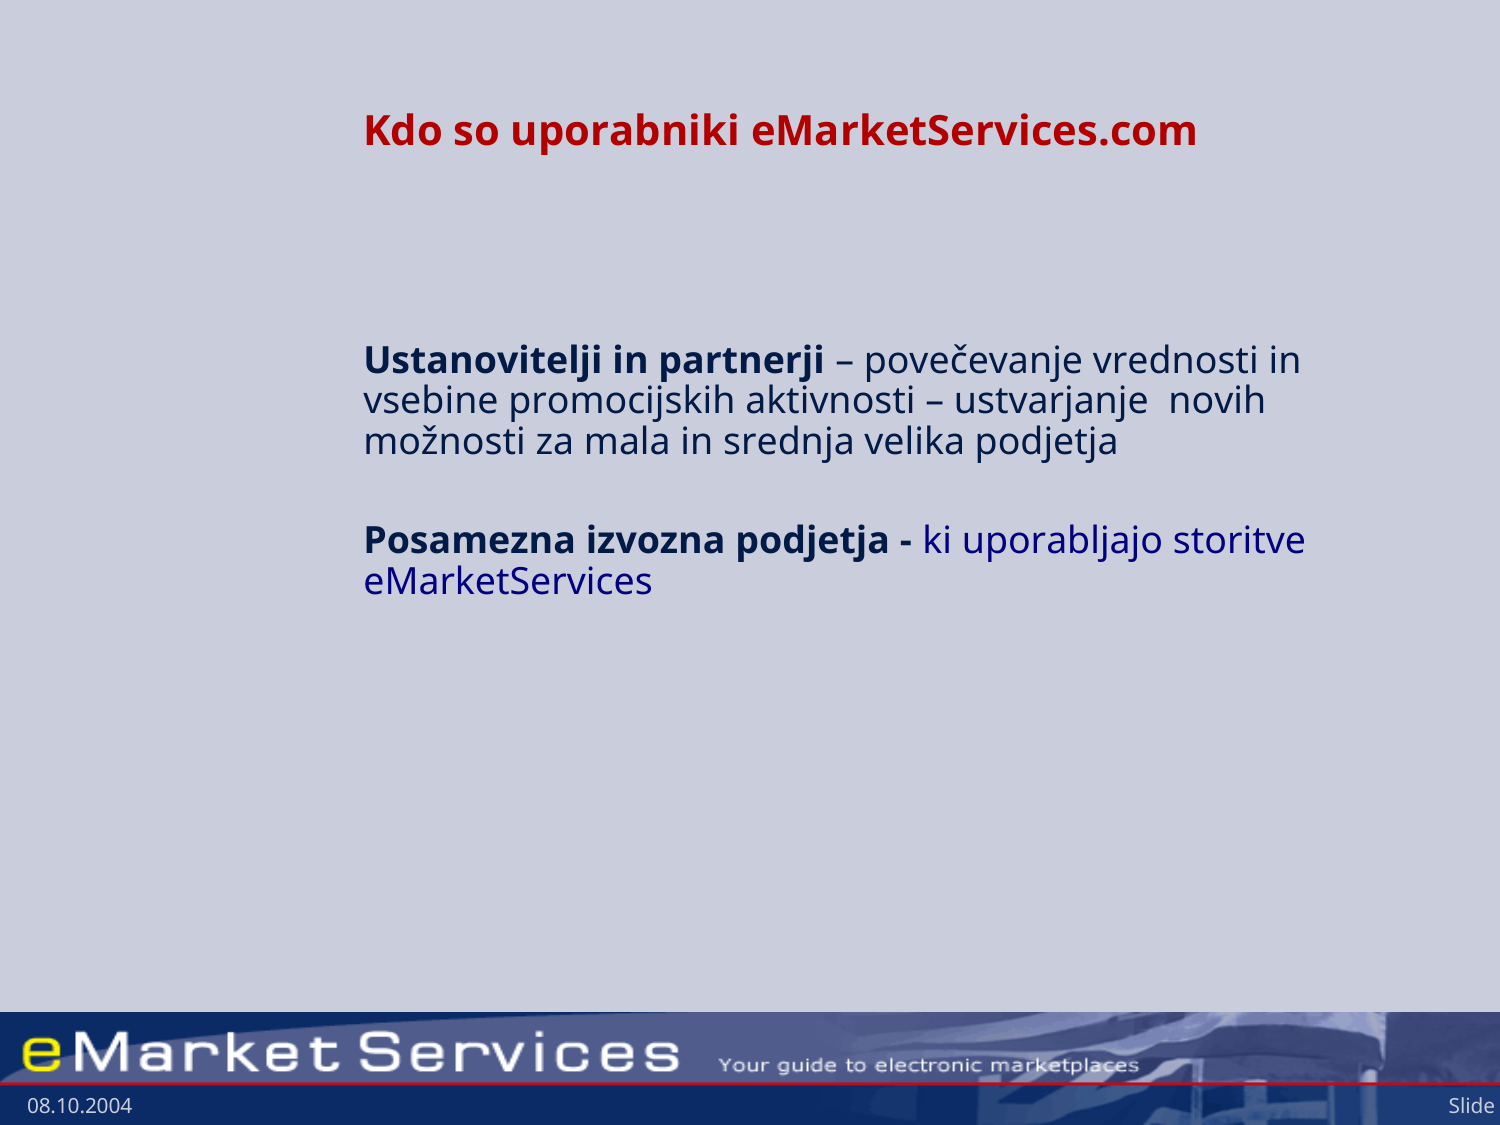

# Kdo so uporabniki eMarketServices.com
Ustanovitelji in partnerji – povečevanje vrednosti in vsebine promocijskih aktivnosti – ustvarjanje novih možnosti za mala in srednja velika podjetja
Posamezna izvozna podjetja - ki uporabljajo storitve eMarketServices
08.10.2004
Slide